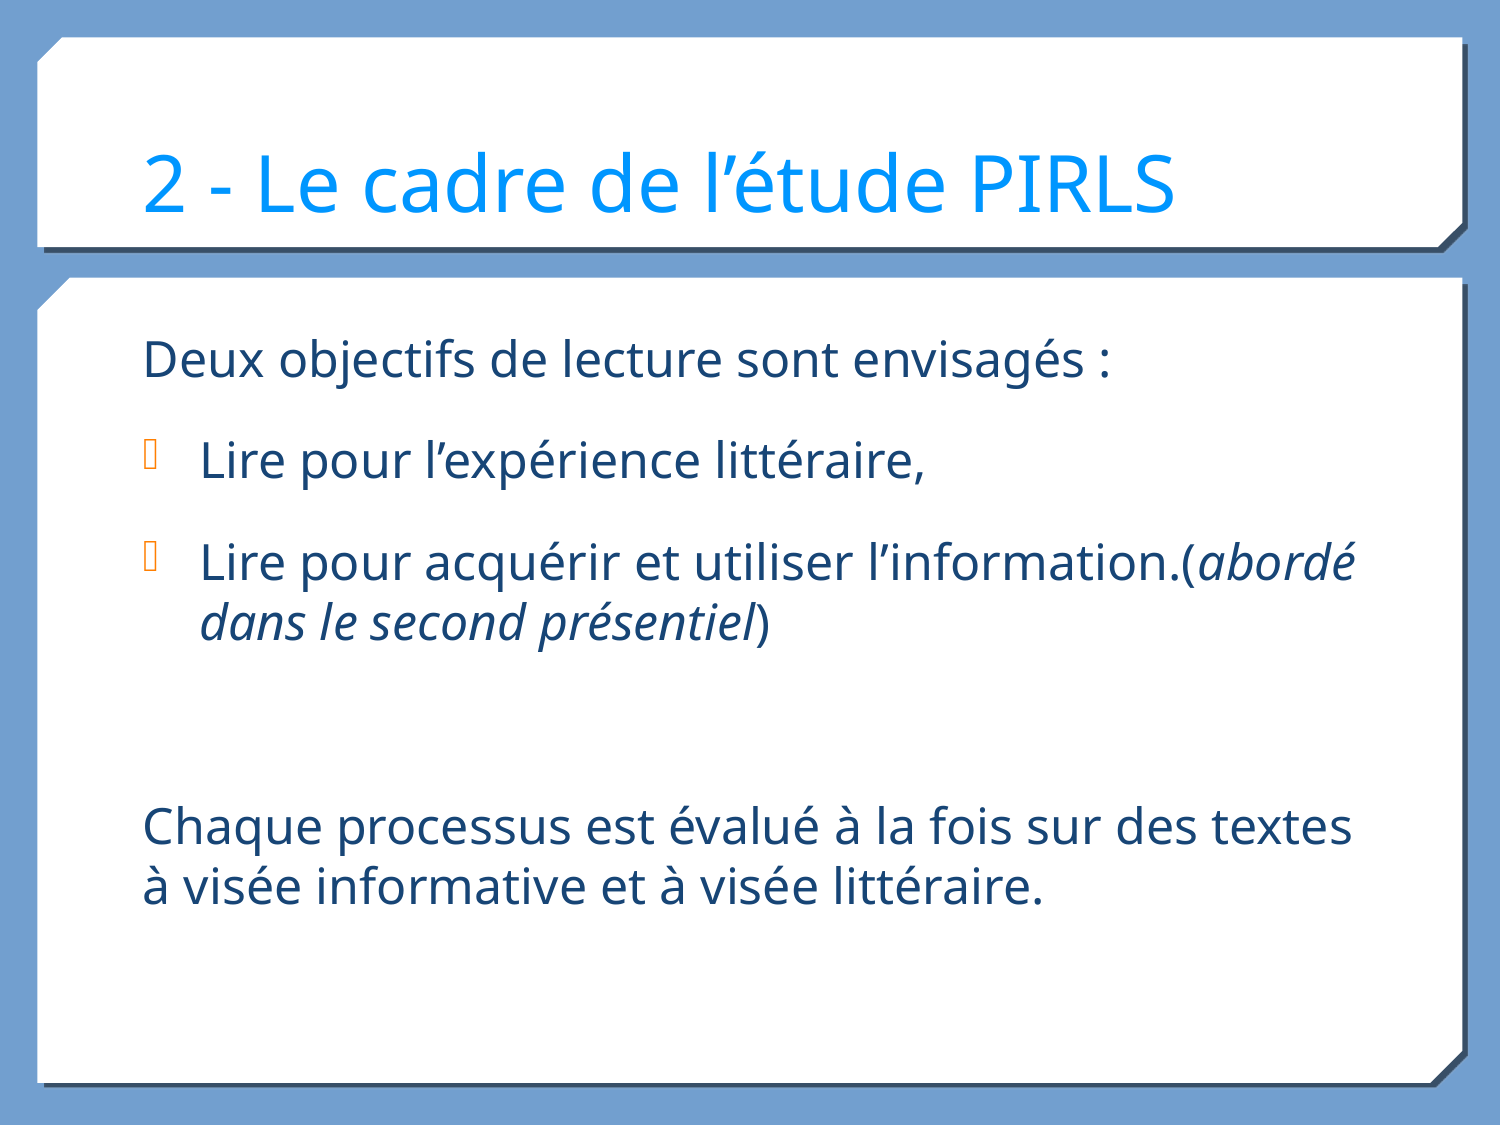

# 2 - Le cadre de l’étude PIRLS
Deux objectifs de lecture sont envisagés :
Lire pour l’expérience littéraire,
Lire pour acquérir et utiliser l’information.(abordé dans le second présentiel)
Chaque processus est évalué à la fois sur des textes à visée informative et à visée littéraire.